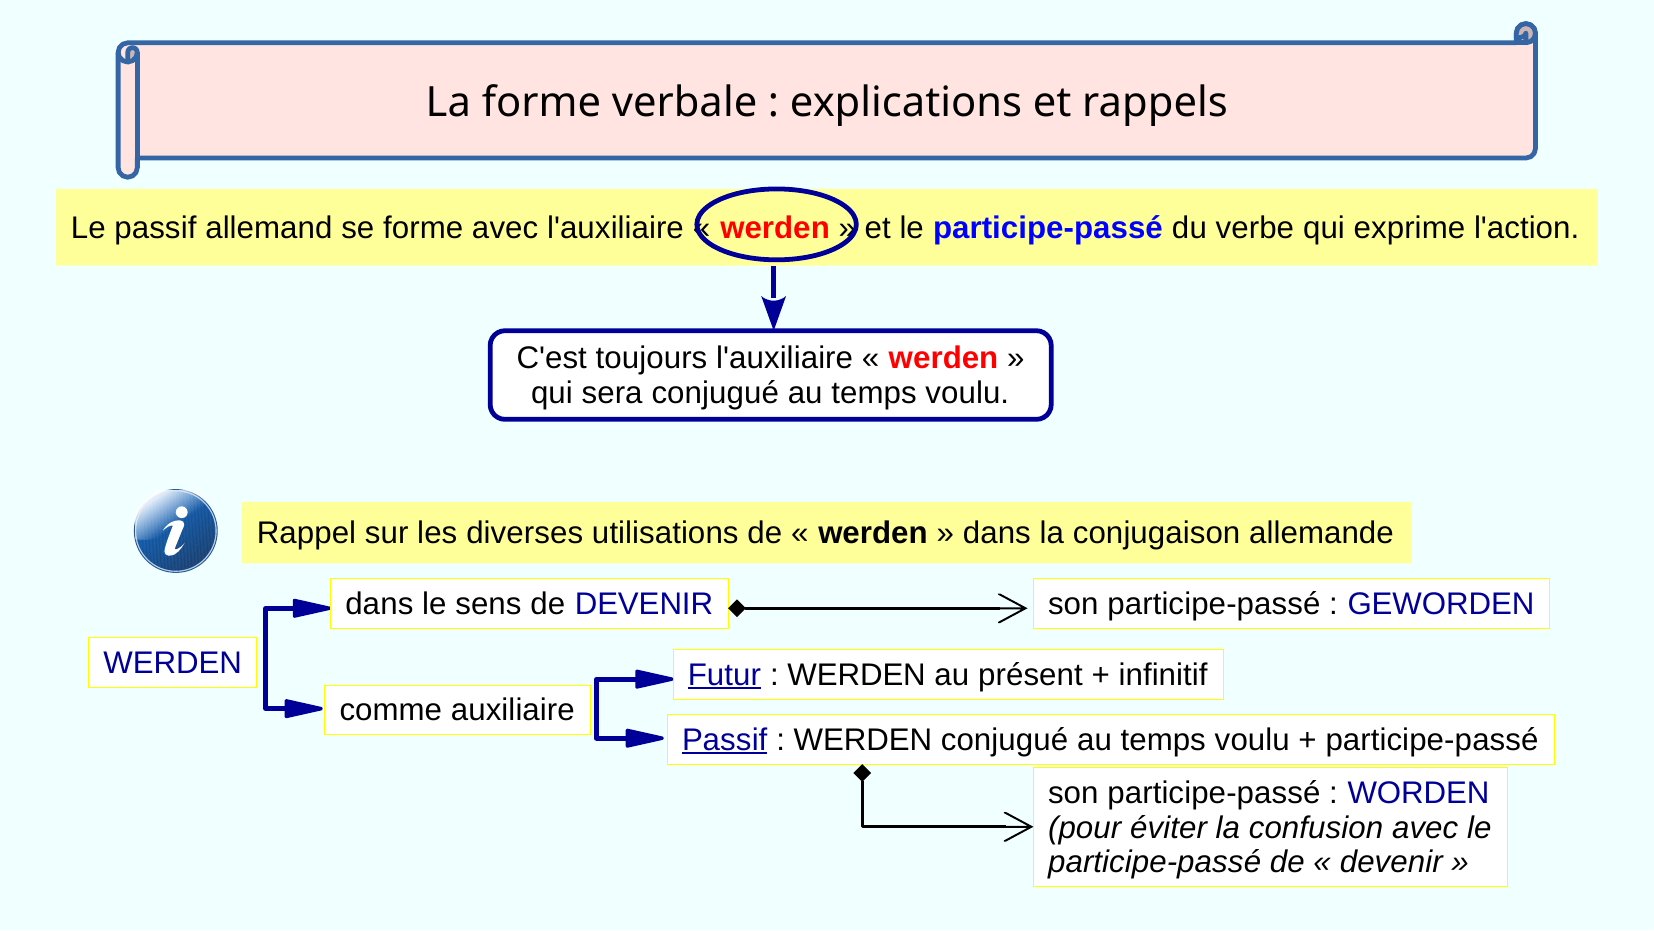

La forme verbale : explications et rappels
Le passif allemand se forme avec l'auxiliaire « werden » et le participe-passé du verbe qui exprime l'action.
C'est toujours l'auxiliaire « werden » qui sera conjugué au temps voulu.
Rappel sur les diverses utilisations de « werden » dans la conjugaison allemande
dans le sens de DEVENIR
son participe-passé : GEWORDEN
WERDEN
Futur : WERDEN au présent + infinitif
comme auxiliaire
Passif : WERDEN conjugué au temps voulu + participe-passé
son participe-passé : WORDEN
(pour éviter la confusion avec le
participe-passé de « devenir »